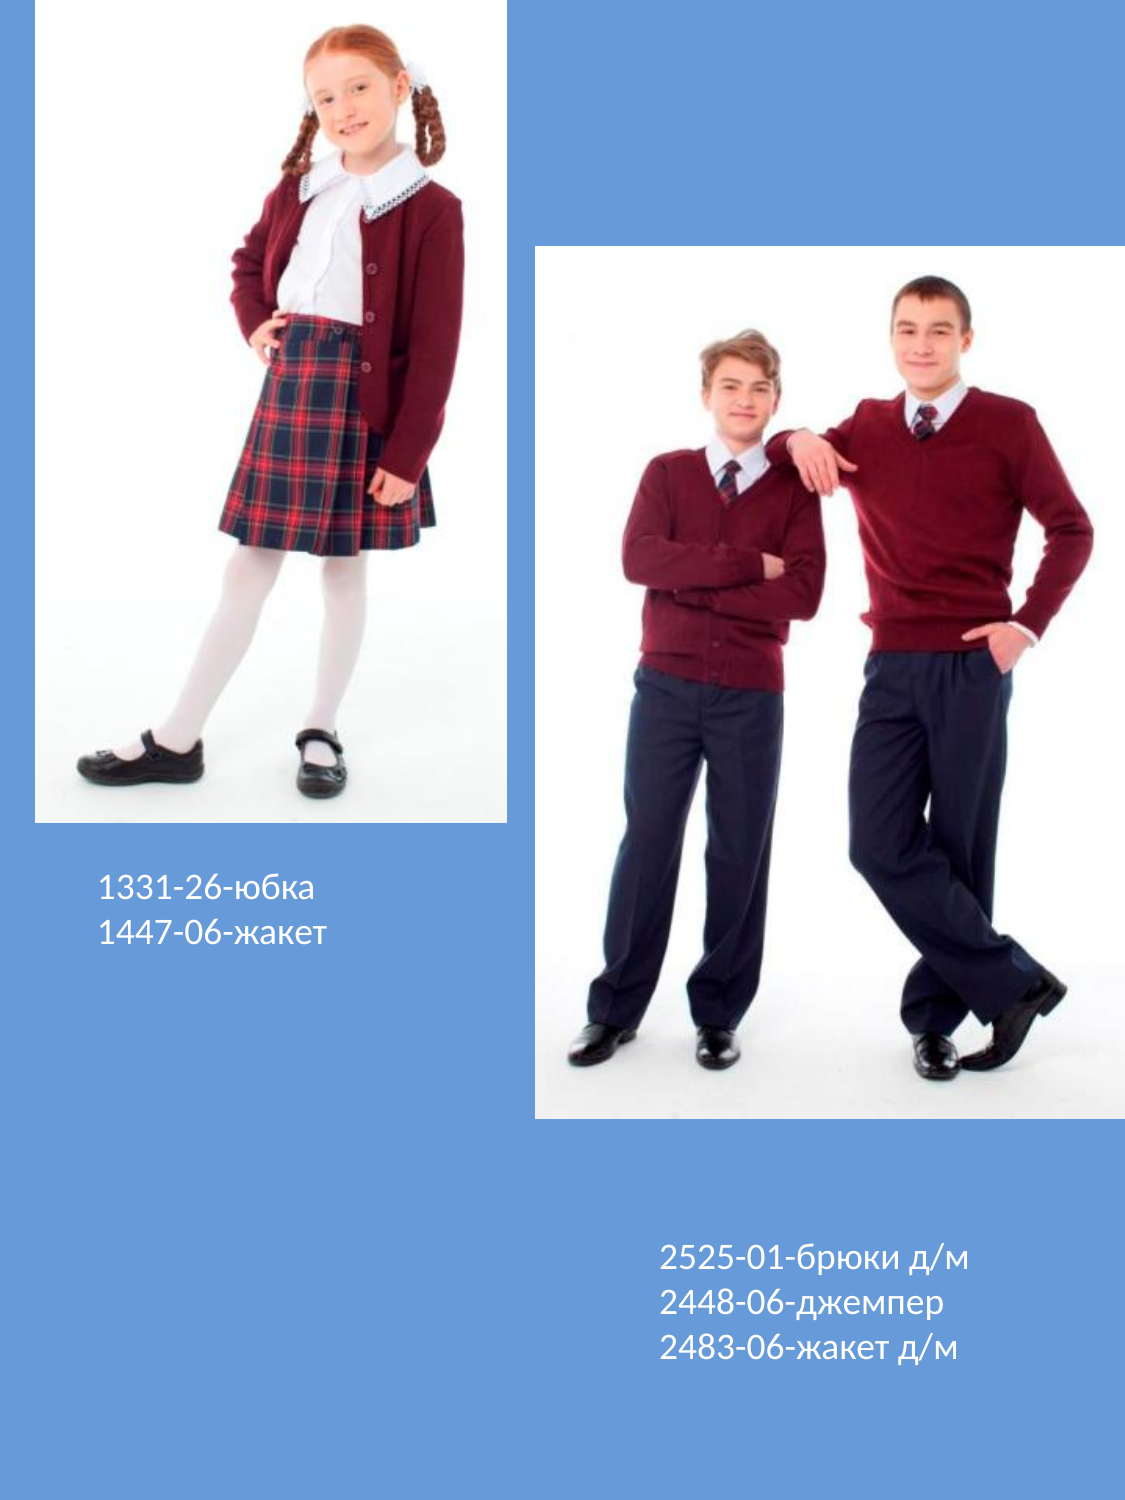

1331-26-юбка
1447-06-жакет
2525-01-брюки д/м
2448-06-джемпер
2483-06-жакет д/м